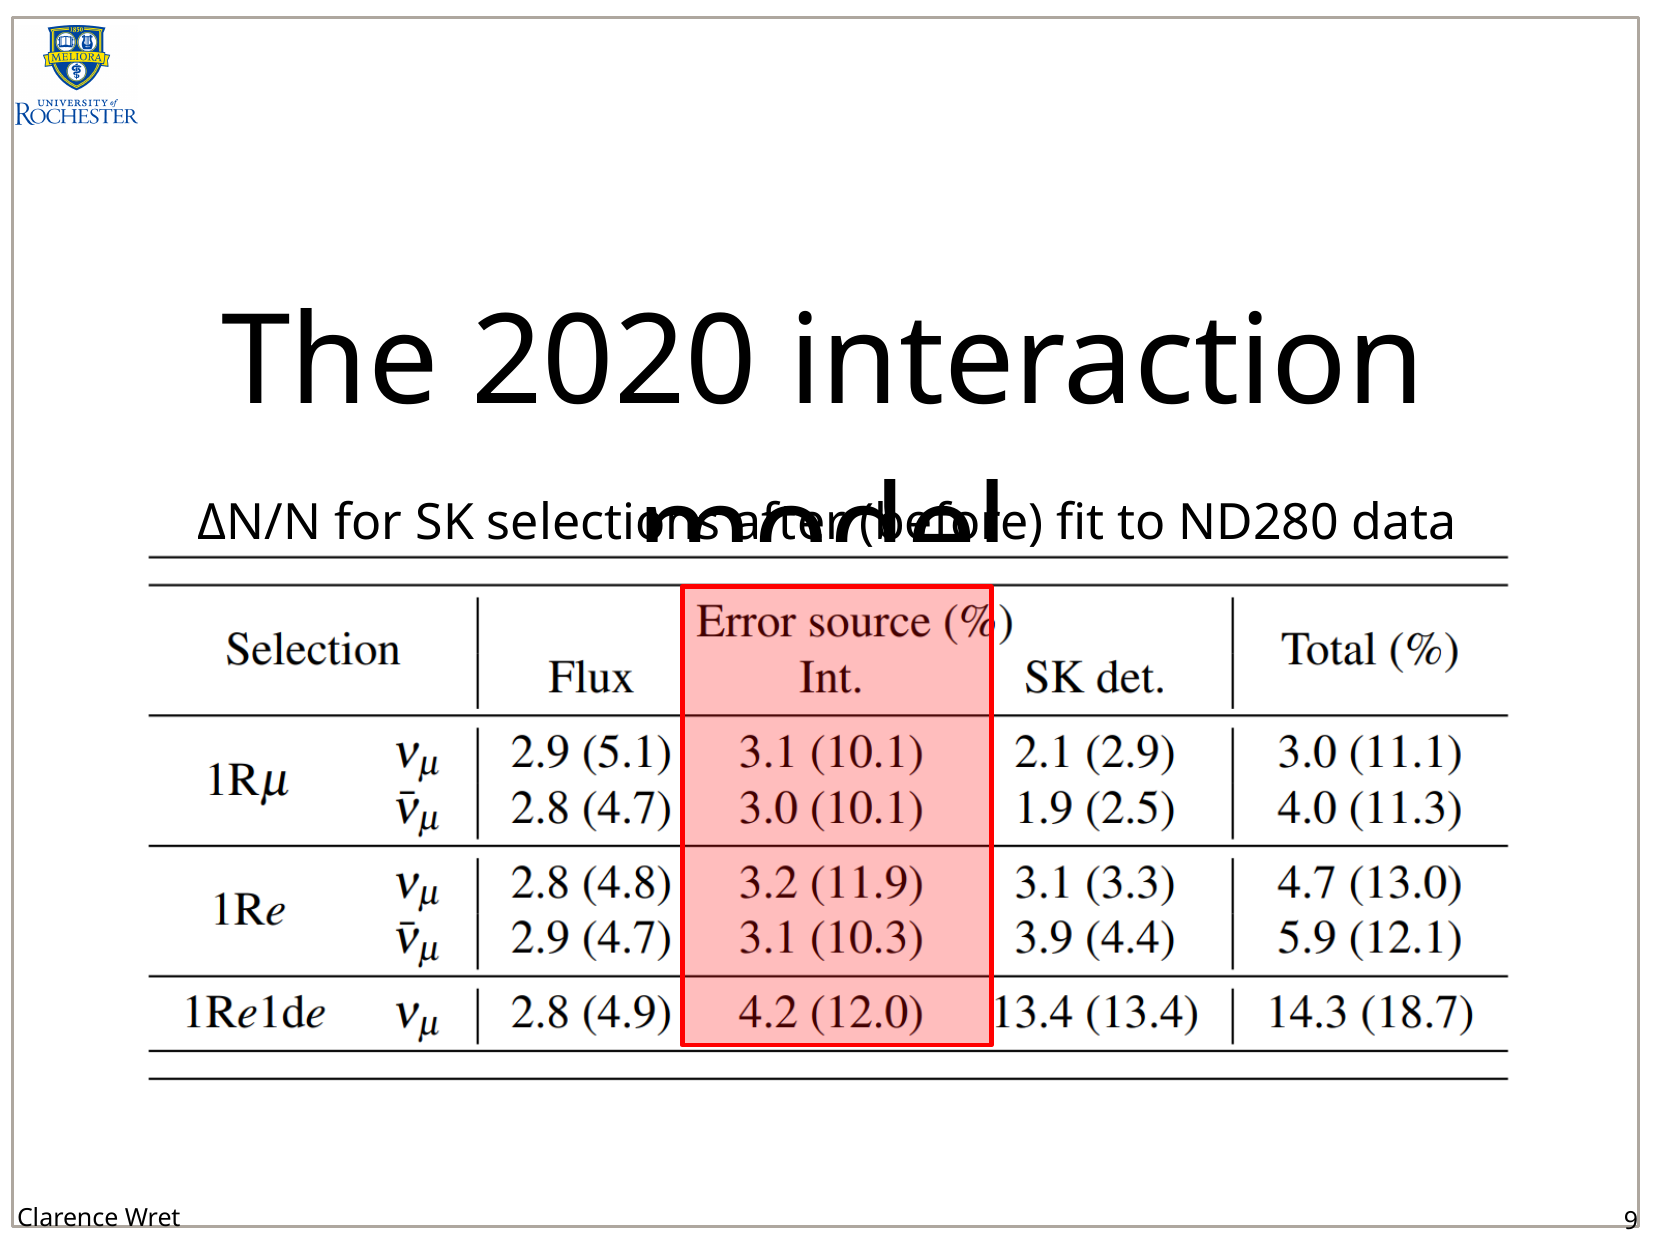

The 2020 interaction model
ΔN/N for SK selections after (before) fit to ND280 data